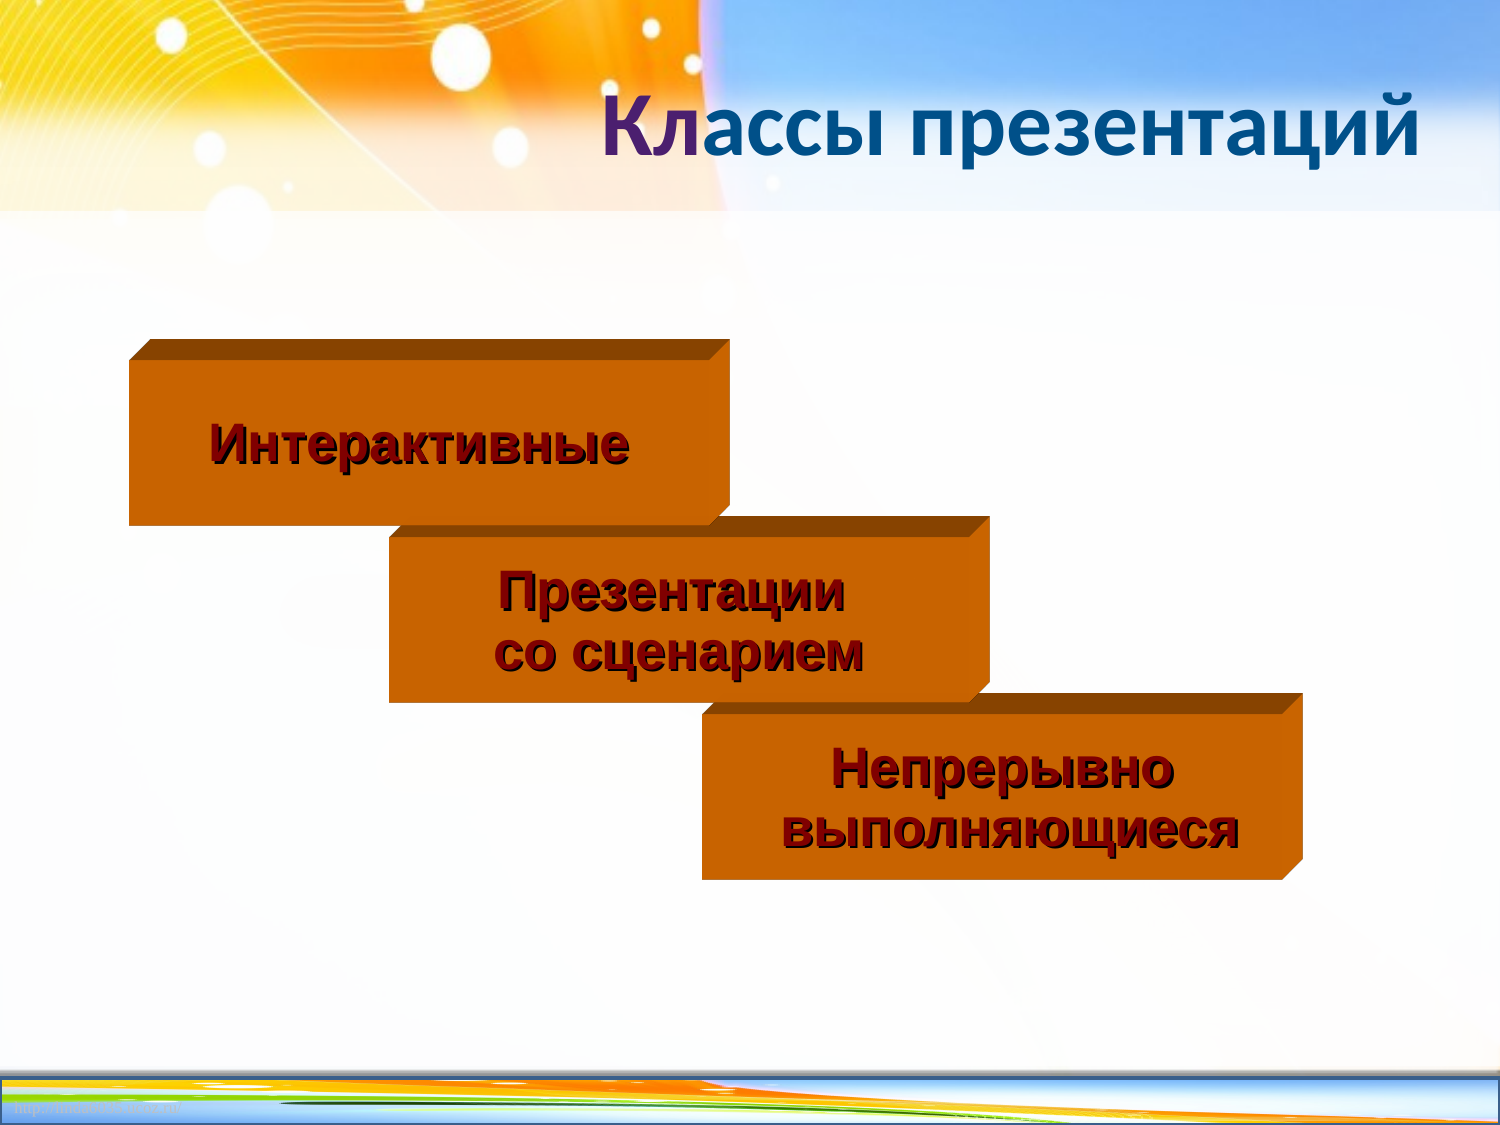

# Классы презентаций
Интерактивные
Презентации
со сценарием
Непрерывно
выполняющиеся